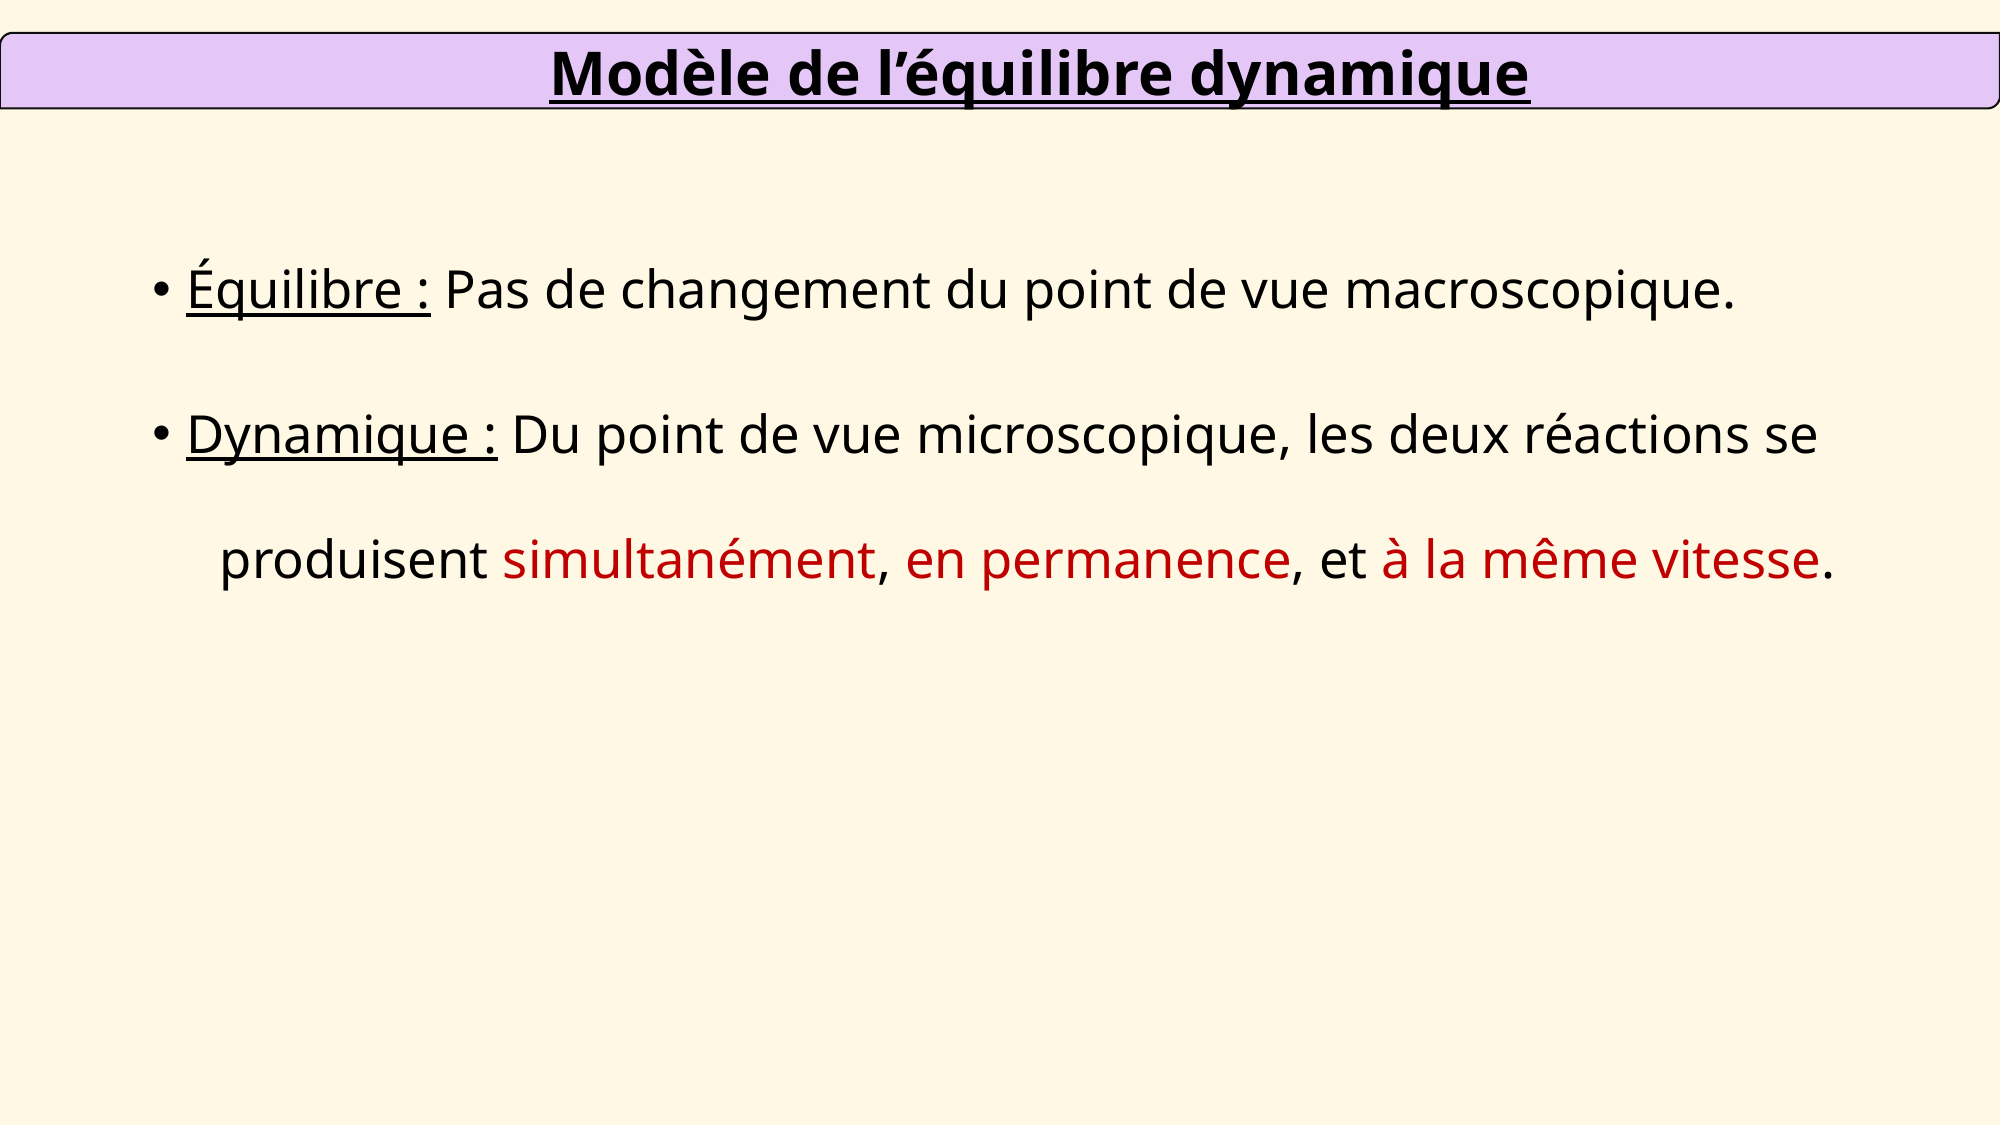

Modèle de l’équilibre dynamique
# Équilibre : Pas de changement du point de vue macroscopique.
Dynamique : Du point de vue microscopique, les deux réactions se produisent simultanément, en permanence, et à la même vitesse.